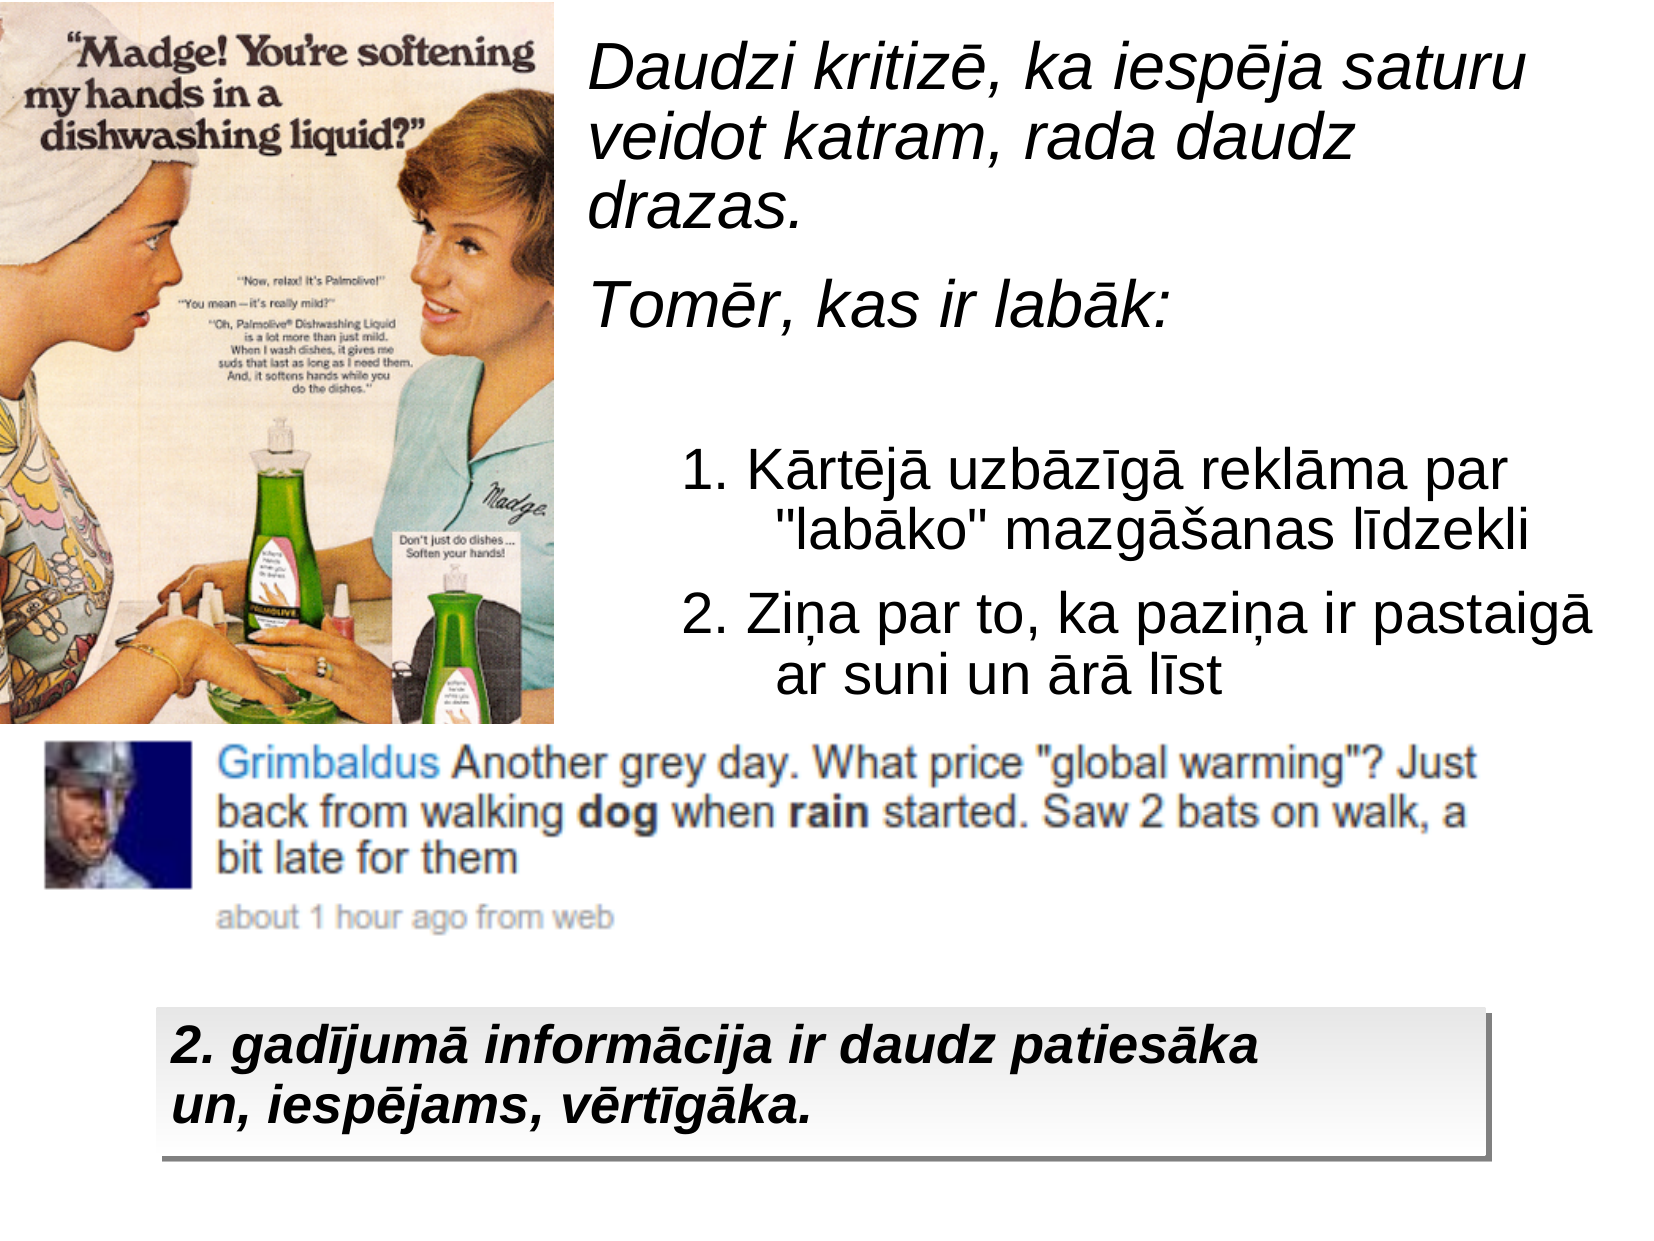

# Daudzi kritizē, ka iespēja saturu veidot katram, rada daudz drazas.
Tomēr, kas ir labāk:
 Kārtējā uzbāzīgā reklāma par "labāko" mazgāšanas līdzekli
 Ziņa par to, ka paziņa ir pastaigā ar suni un ārā līst
2. gadījumā informācija ir daudz patiesāka
un, iespējams, vērtīgāka.